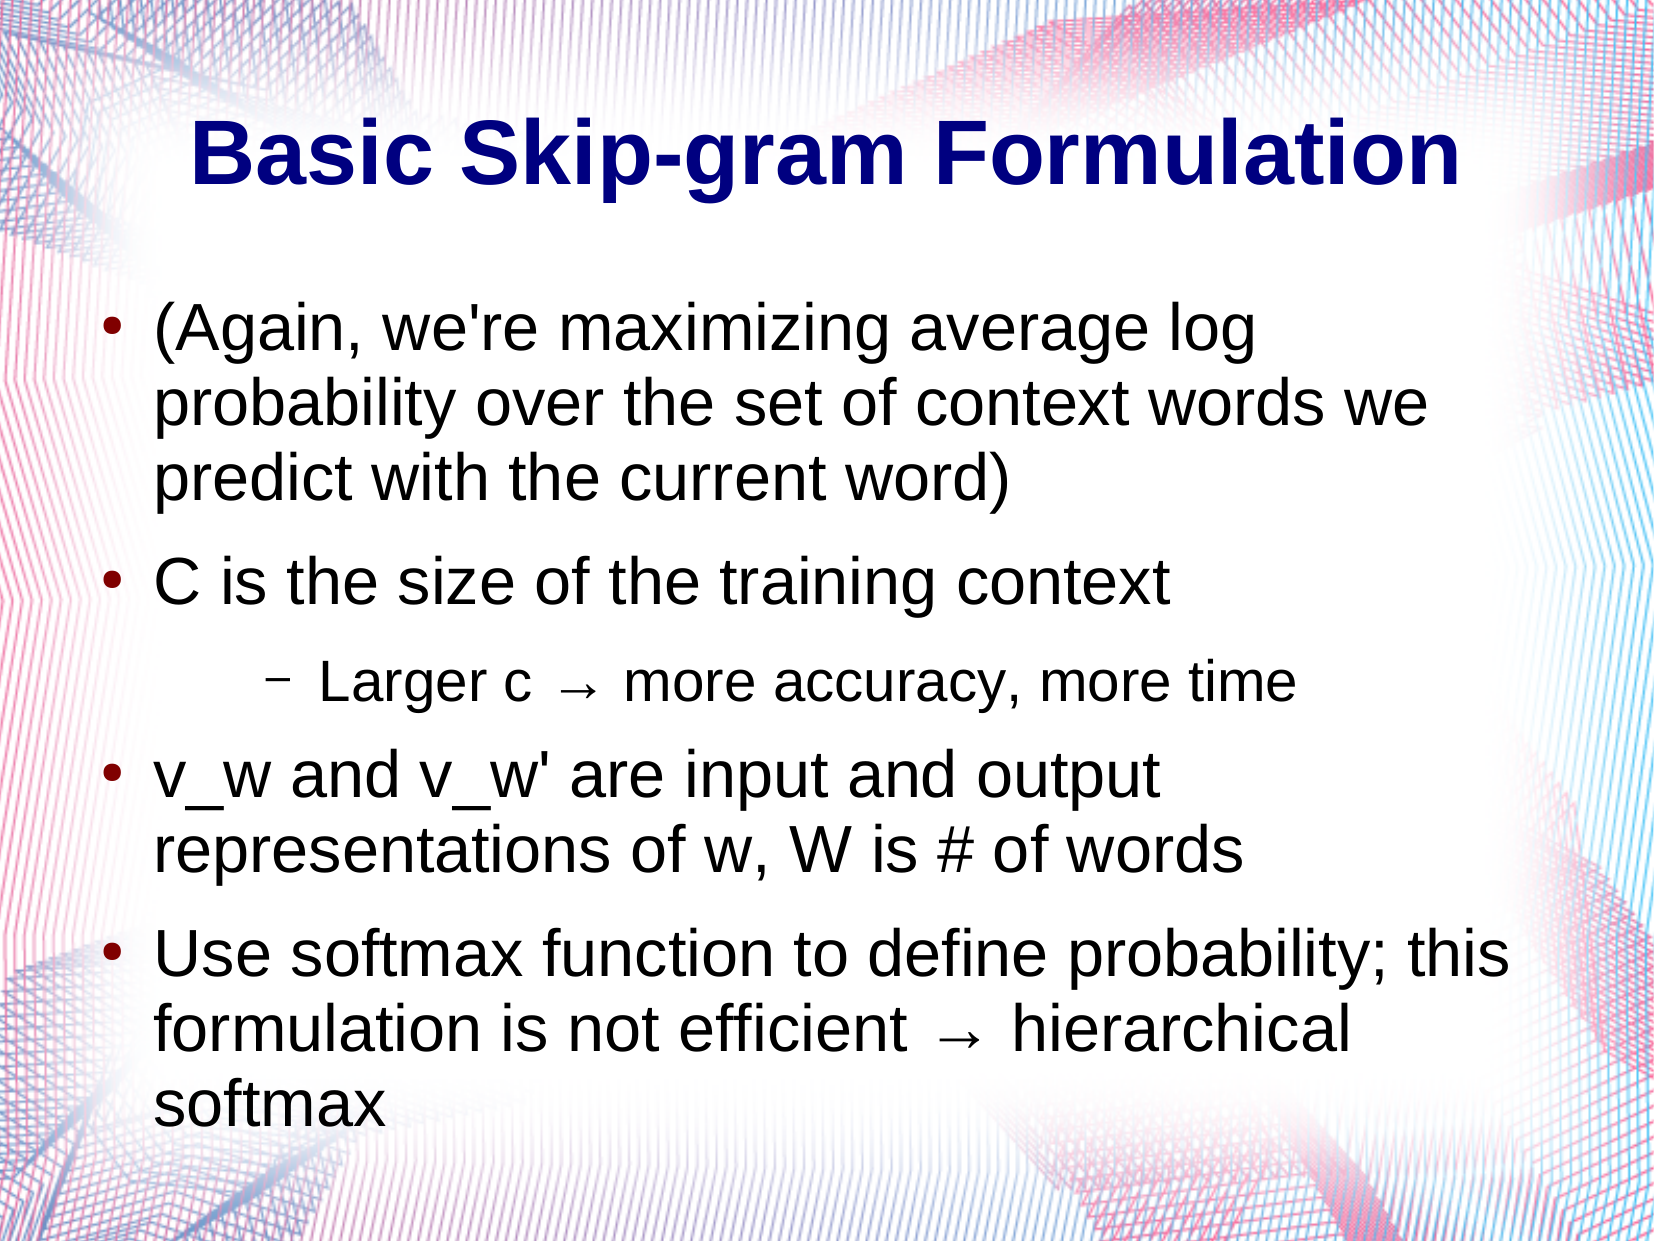

# Basic Skip-gram Formulation
(Again, we're maximizing average log probability over the set of context words we predict with the current word)
C is the size of the training context
Larger c → more accuracy, more time
v_w and v_w' are input and output representations of w, W is # of words
Use softmax function to define probability; this formulation is not efficient → hierarchical softmax